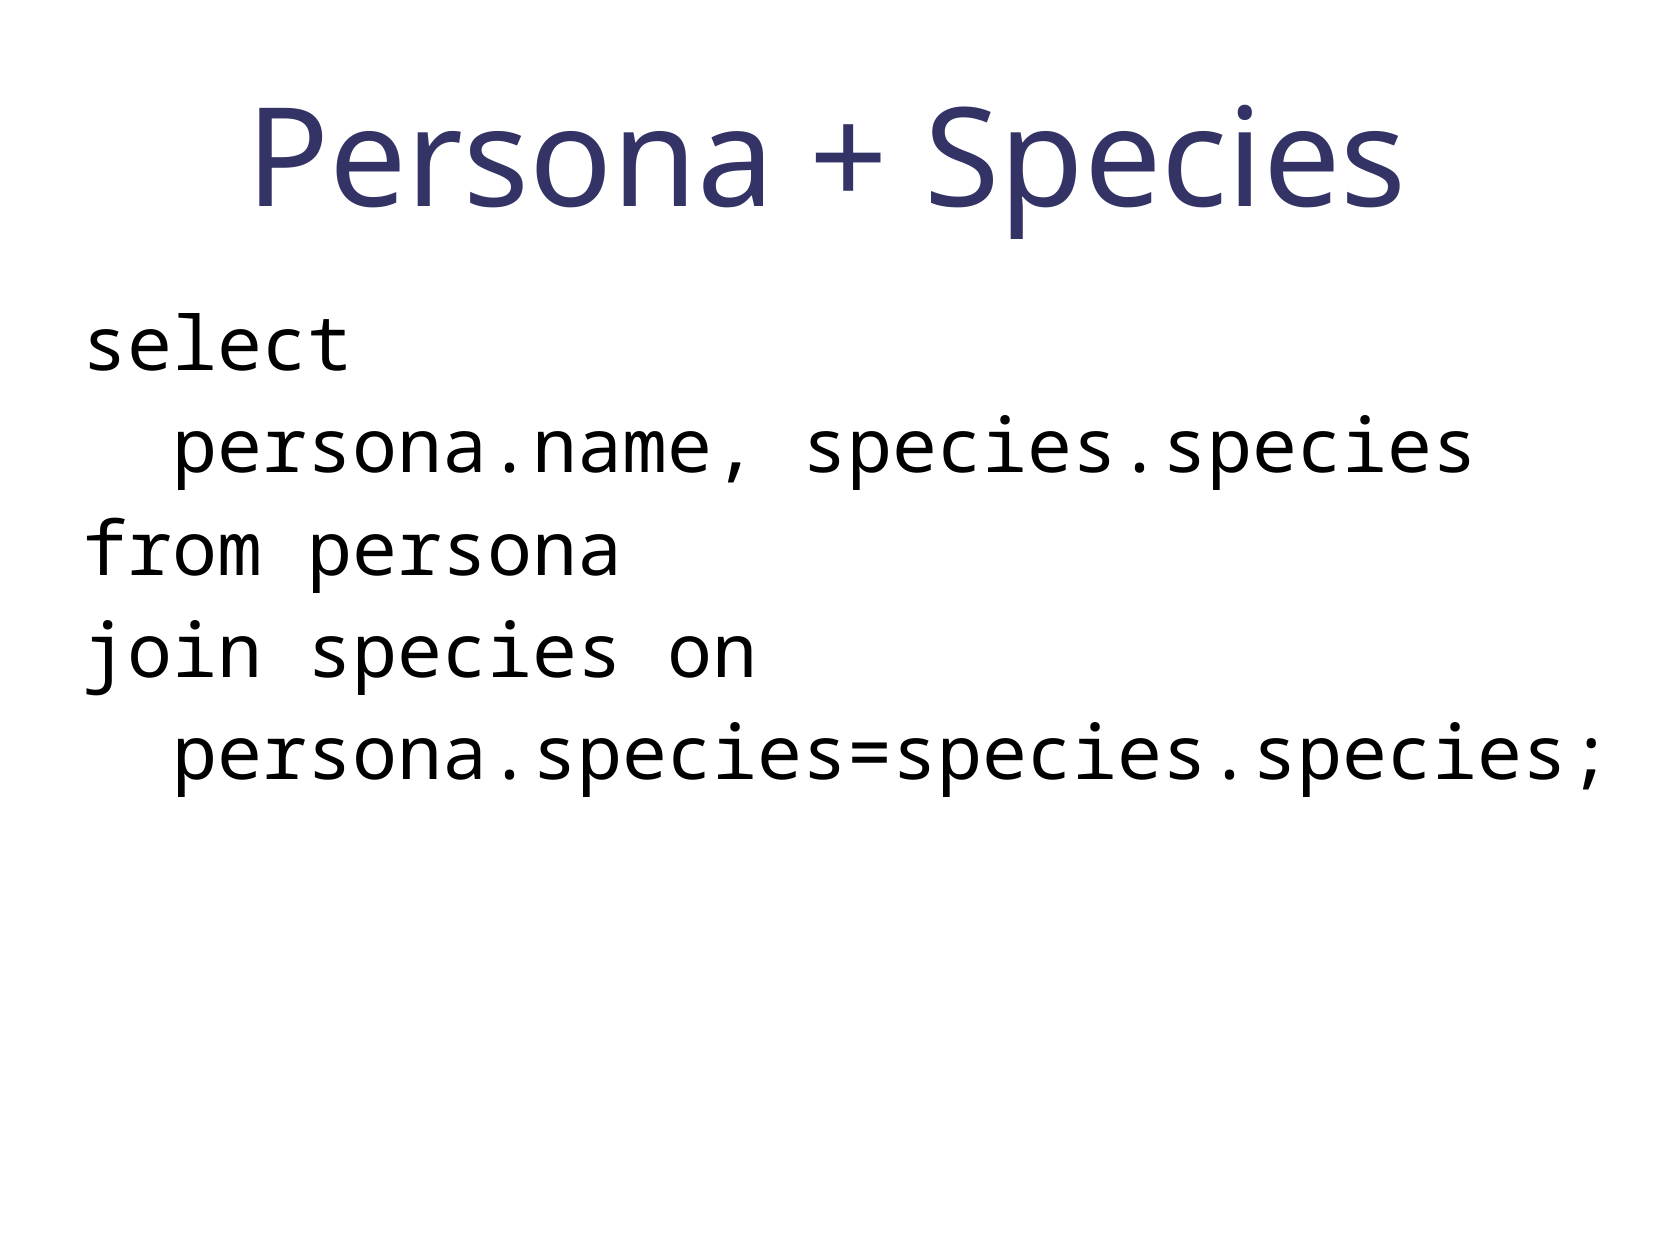

Persona + Species
# select
 persona.name, species.species from persona
join species on
 persona.species=species.species;